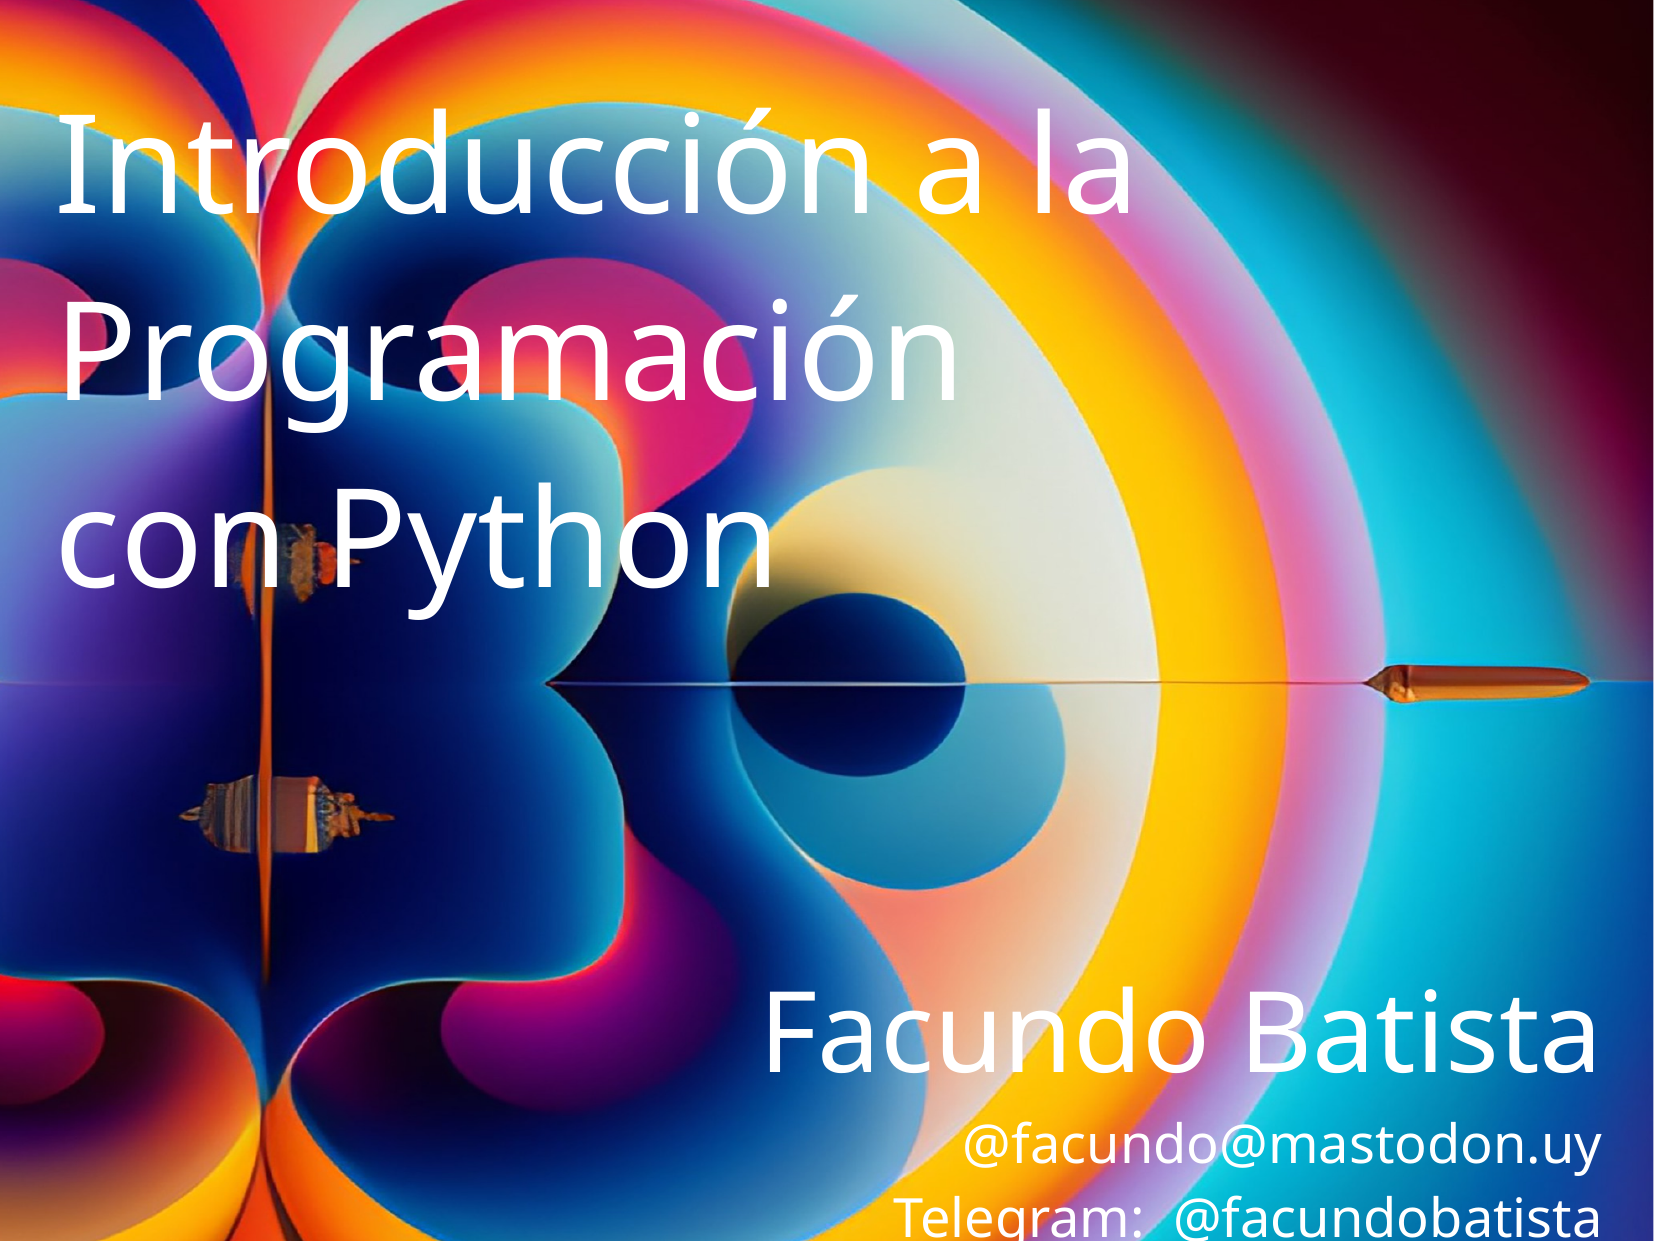

Introducción a la
Programación
con Python
Facundo Batista
 @facundo@mastodon.uy
Telegram: @facundobatista